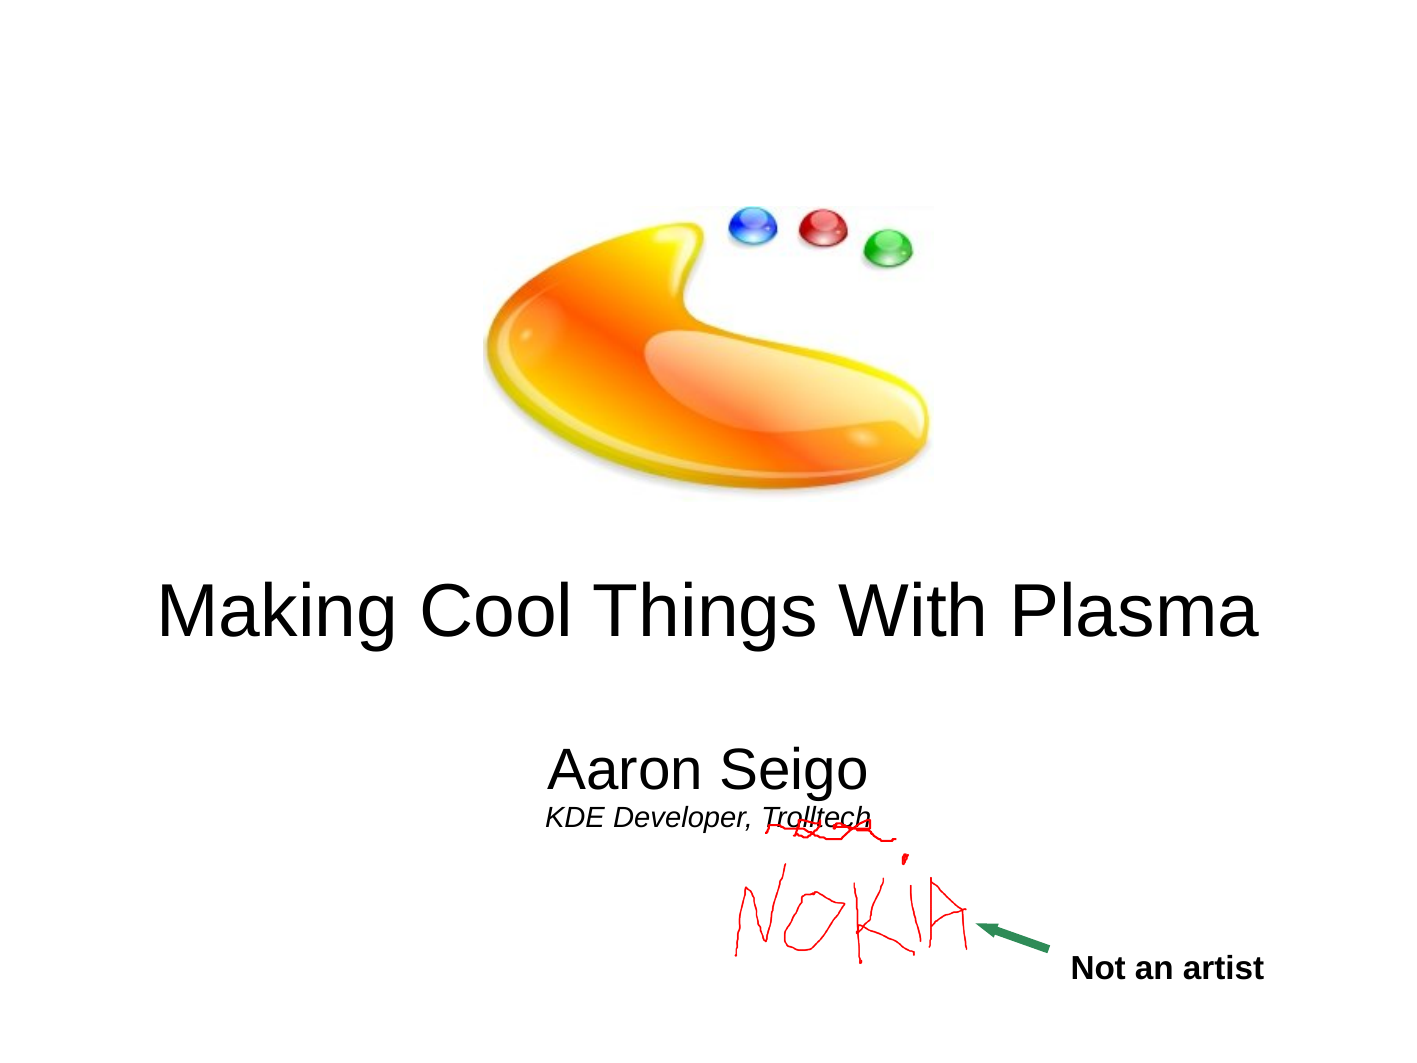

Making Cool Things With Plasma
Aaron Seigo
KDE Developer, Trolltech
Not an artist